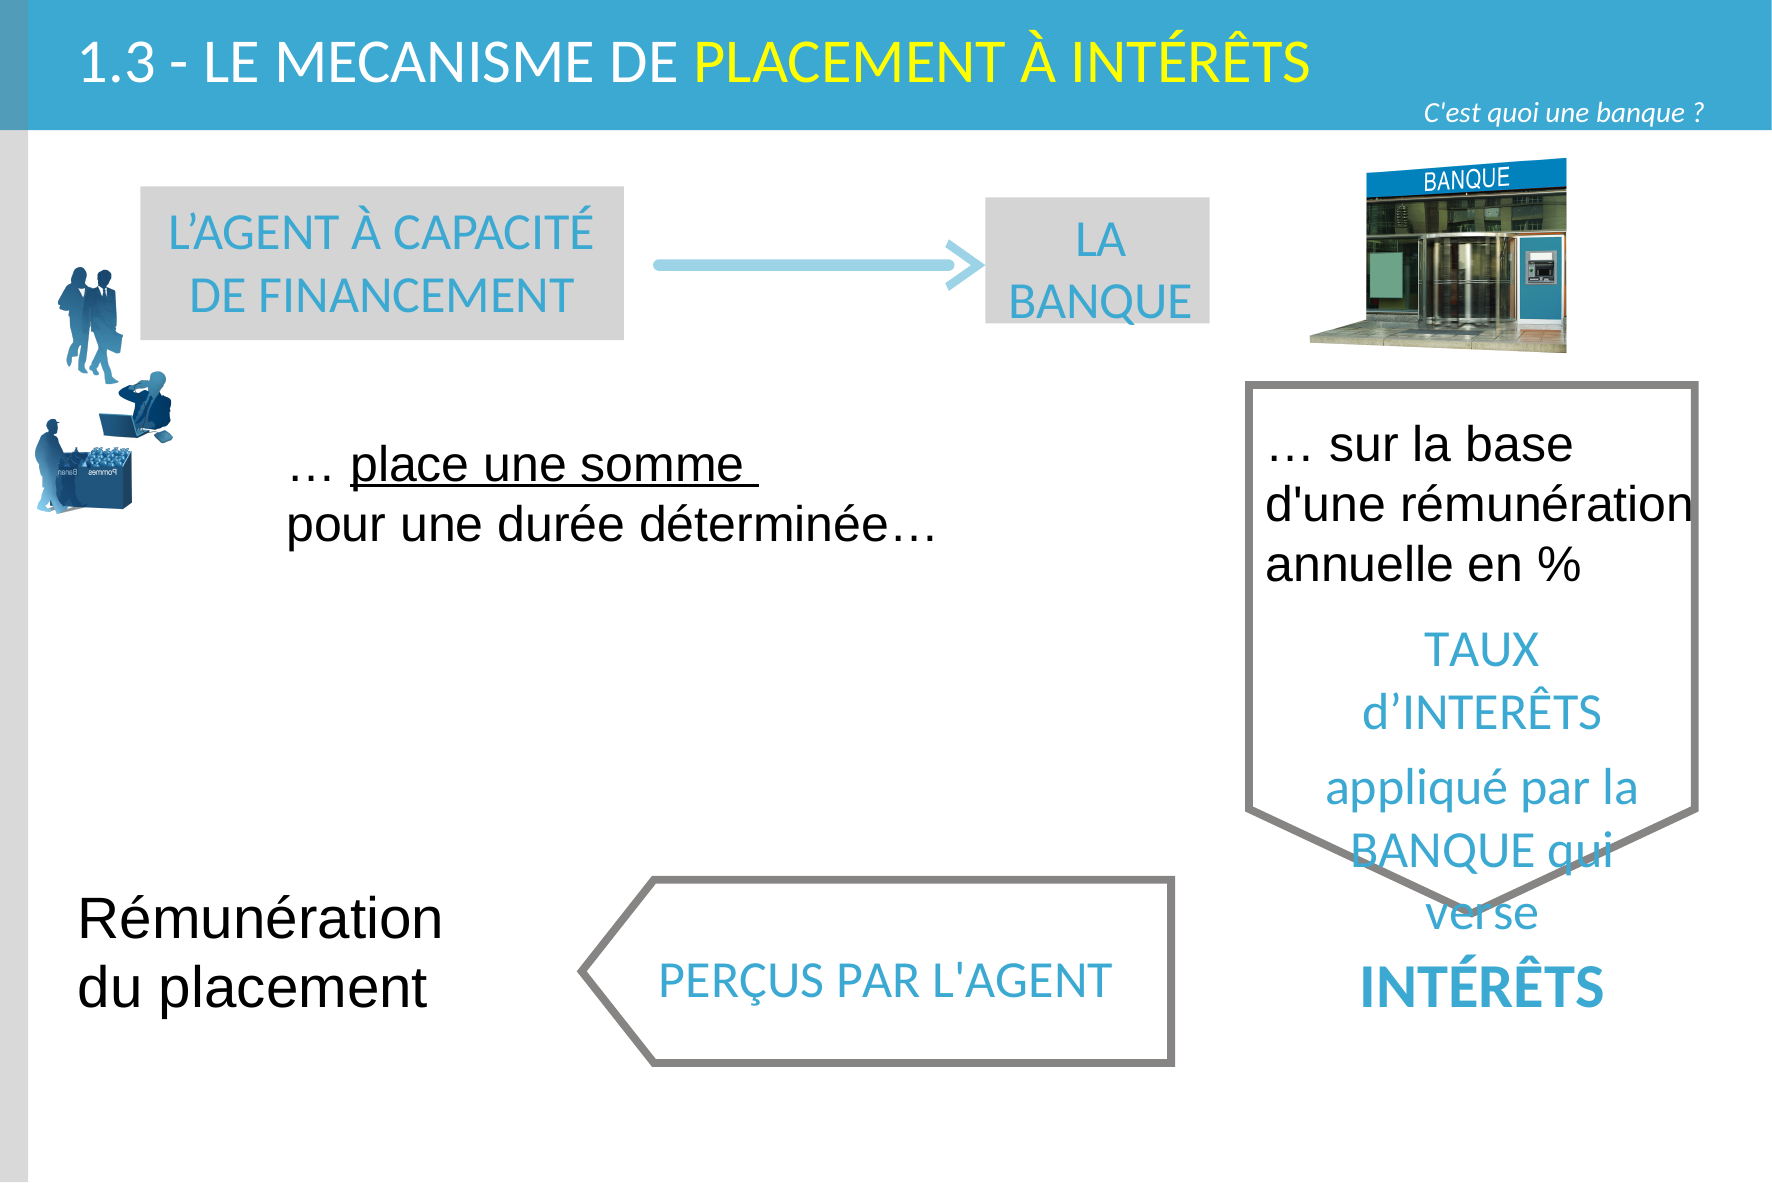

1.3 - LE MECANISME DE PLACEMENT À INTÉRÊTS
L’AGENT À CAPACITÉ DE FINANCEMENT
LA BANQUE
… sur la base d'une rémunération annuelle en %
# … place une somme pour une durée déterminée…
TAUX d’INTERÊTS
appliqué par la BANQUE qui verse
À NOTER :
Rémunération
du placement
PERÇUS PAR L'AGENT
INTÉRÊTS